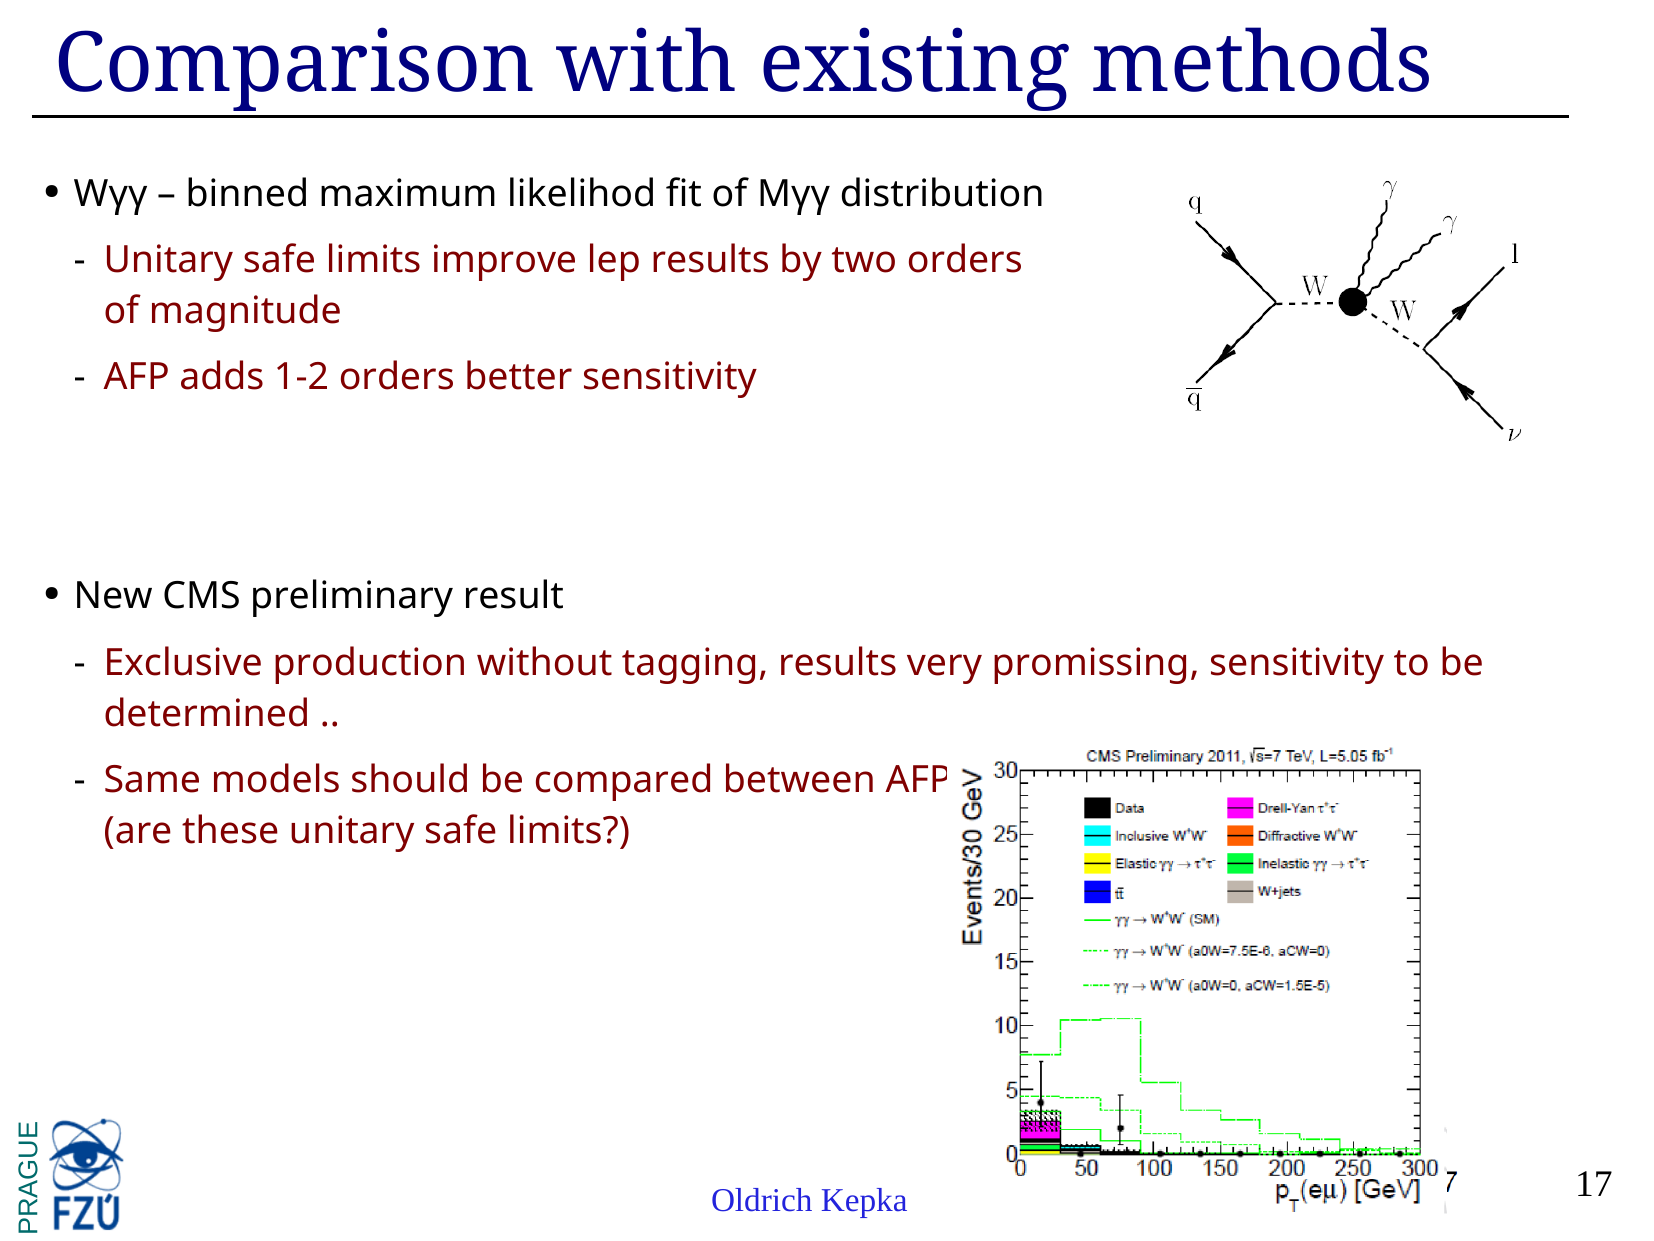

# Comparison with existing methods
Wγγ – binned maximum likelihod fit of Mγγ distribution
Unitary safe limits improve lep results by two orders
of magnitude
AFP adds 1-2 orders better sensitivity
New CMS preliminary result
Exclusive production without tagging, results very promissing, sensitivity to be determined ..
Same models should be compared between AFP and conventinal method
(are these unitary safe limits?)
17